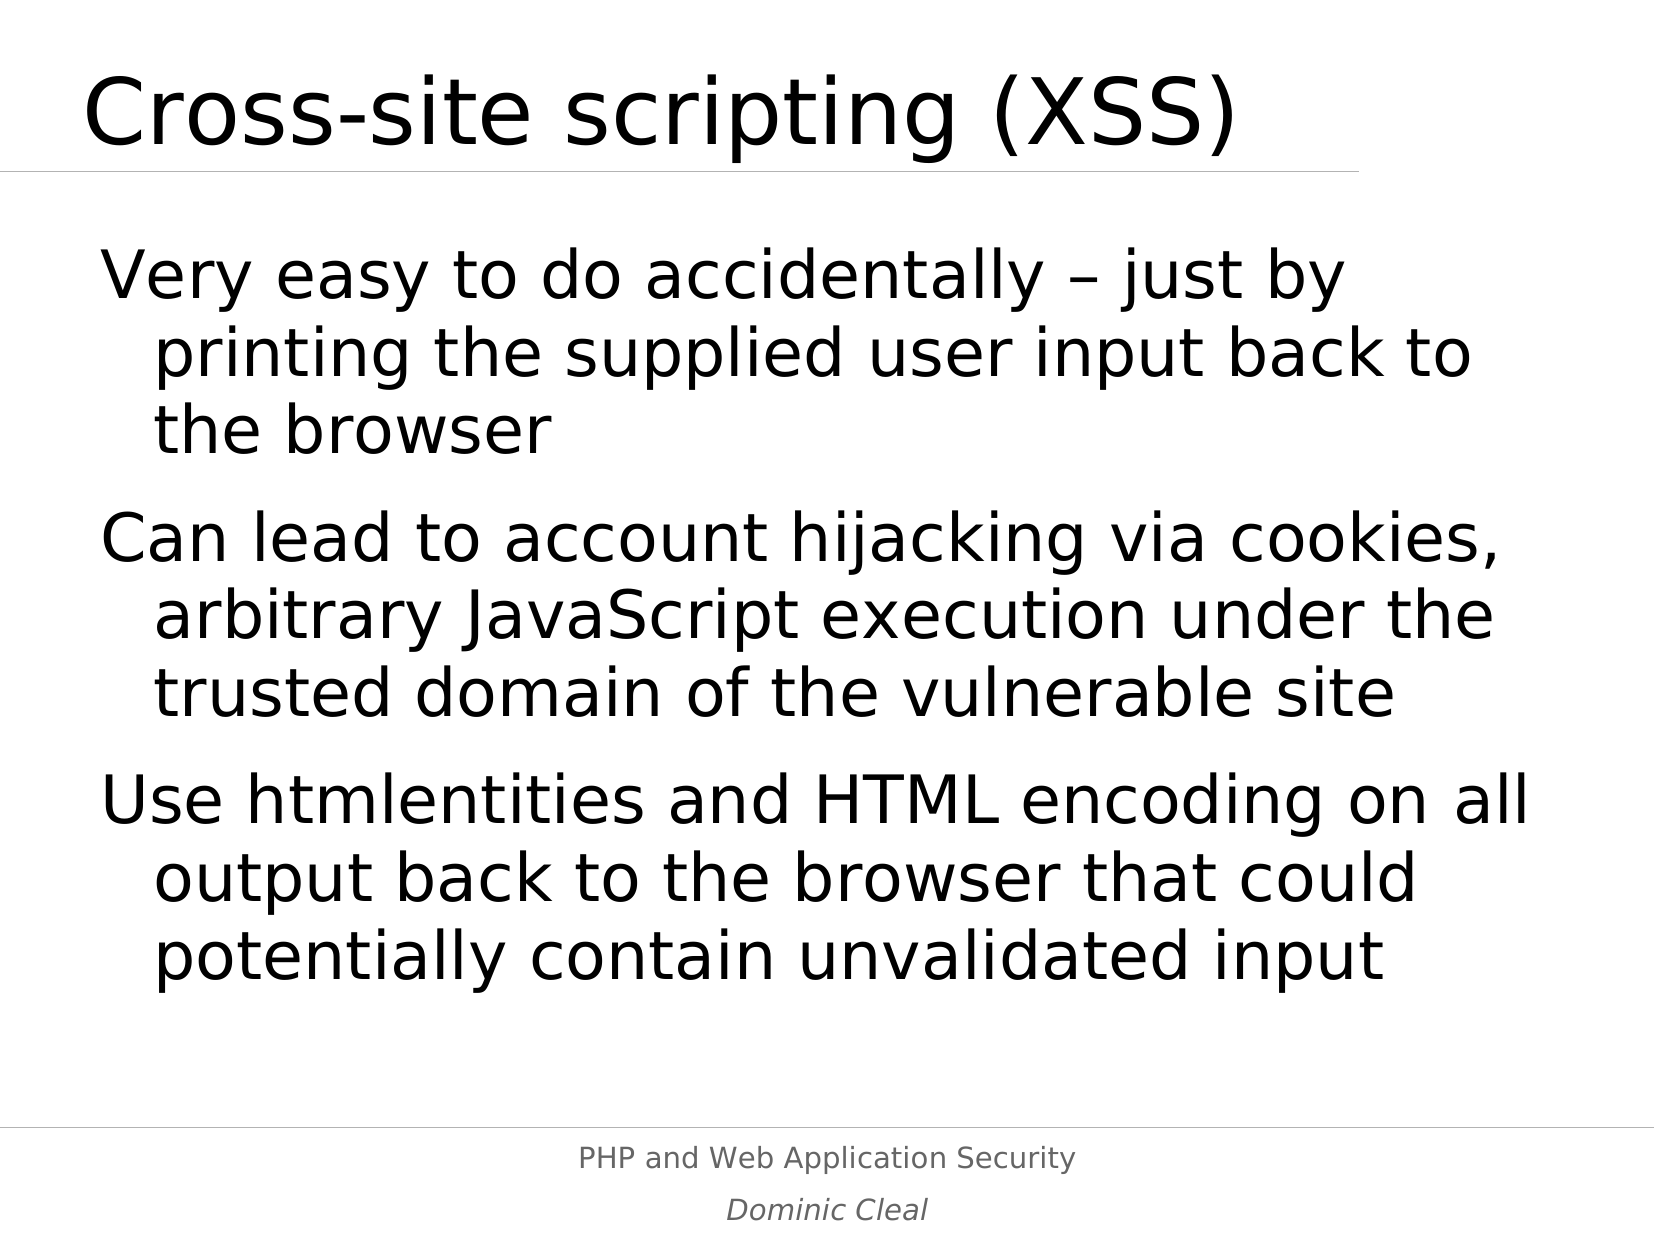

# Cross-site scripting (XSS)
Very easy to do accidentally – just by printing the supplied user input back to the browser
Can lead to account hijacking via cookies, arbitrary JavaScript execution under the trusted domain of the vulnerable site
Use htmlentities and HTML encoding on all output back to the browser that could potentially contain unvalidated input
PHP and Web Application Security